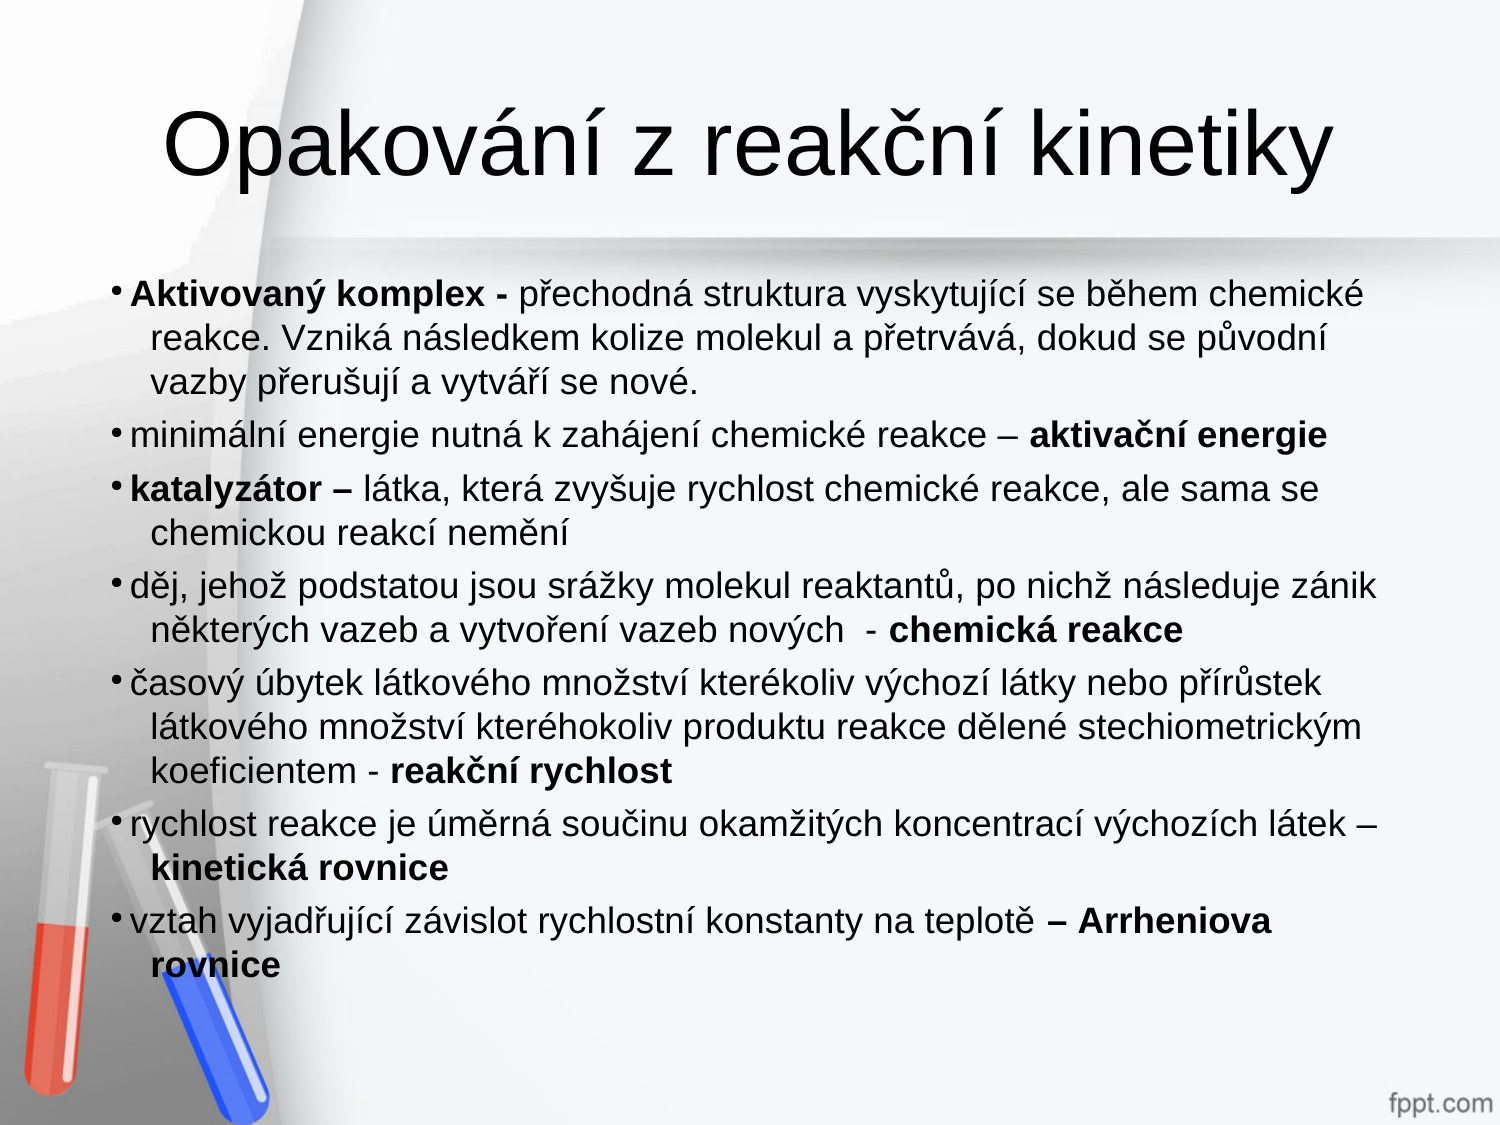

# Opakování z reakční kinetiky
Aktivovaný komplex - přechodná struktura vyskytující se během chemické reakce. Vzniká následkem kolize molekul a přetrvává, dokud se původní vazby přerušují a vytváří se nové.
minimální energie nutná k zahájení chemické reakce – aktivační energie
katalyzátor – látka, která zvyšuje rychlost chemické reakce, ale sama se chemickou reakcí nemění
děj, jehož podstatou jsou srážky molekul reaktantů, po nichž následuje zánik některých vazeb a vytvoření vazeb nových - chemická reakce
časový úbytek látkového množství kterékoliv výchozí látky nebo přírůstek látkového množství kteréhokoliv produktu reakce dělené stechiometrickým koeficientem - reakční rychlost
rychlost reakce je úměrná součinu okamžitých koncentrací výchozích látek – kinetická rovnice
vztah vyjadřující závislot rychlostní konstanty na teplotě – Arrheniova rovnice